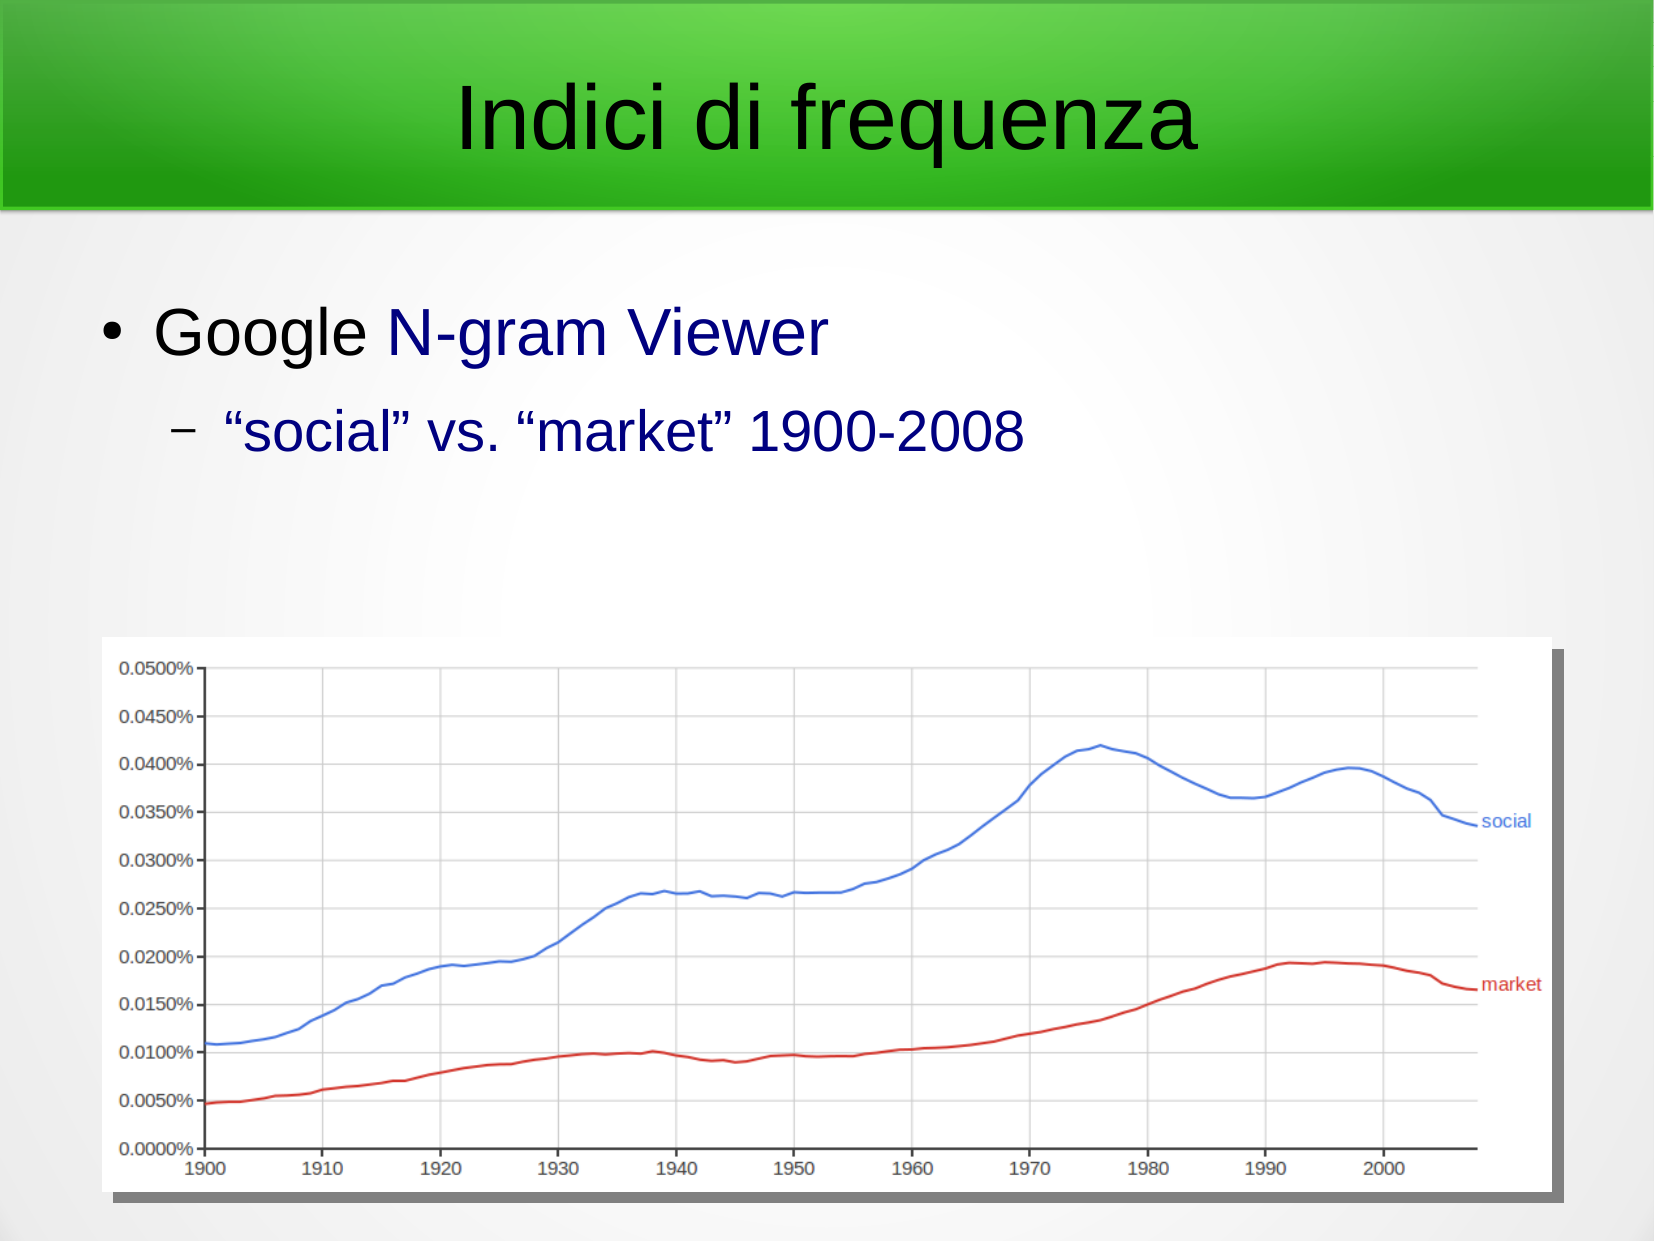

# Indici di frequenza
Google N-gram Viewer
“social” vs. “market” 1900-2008